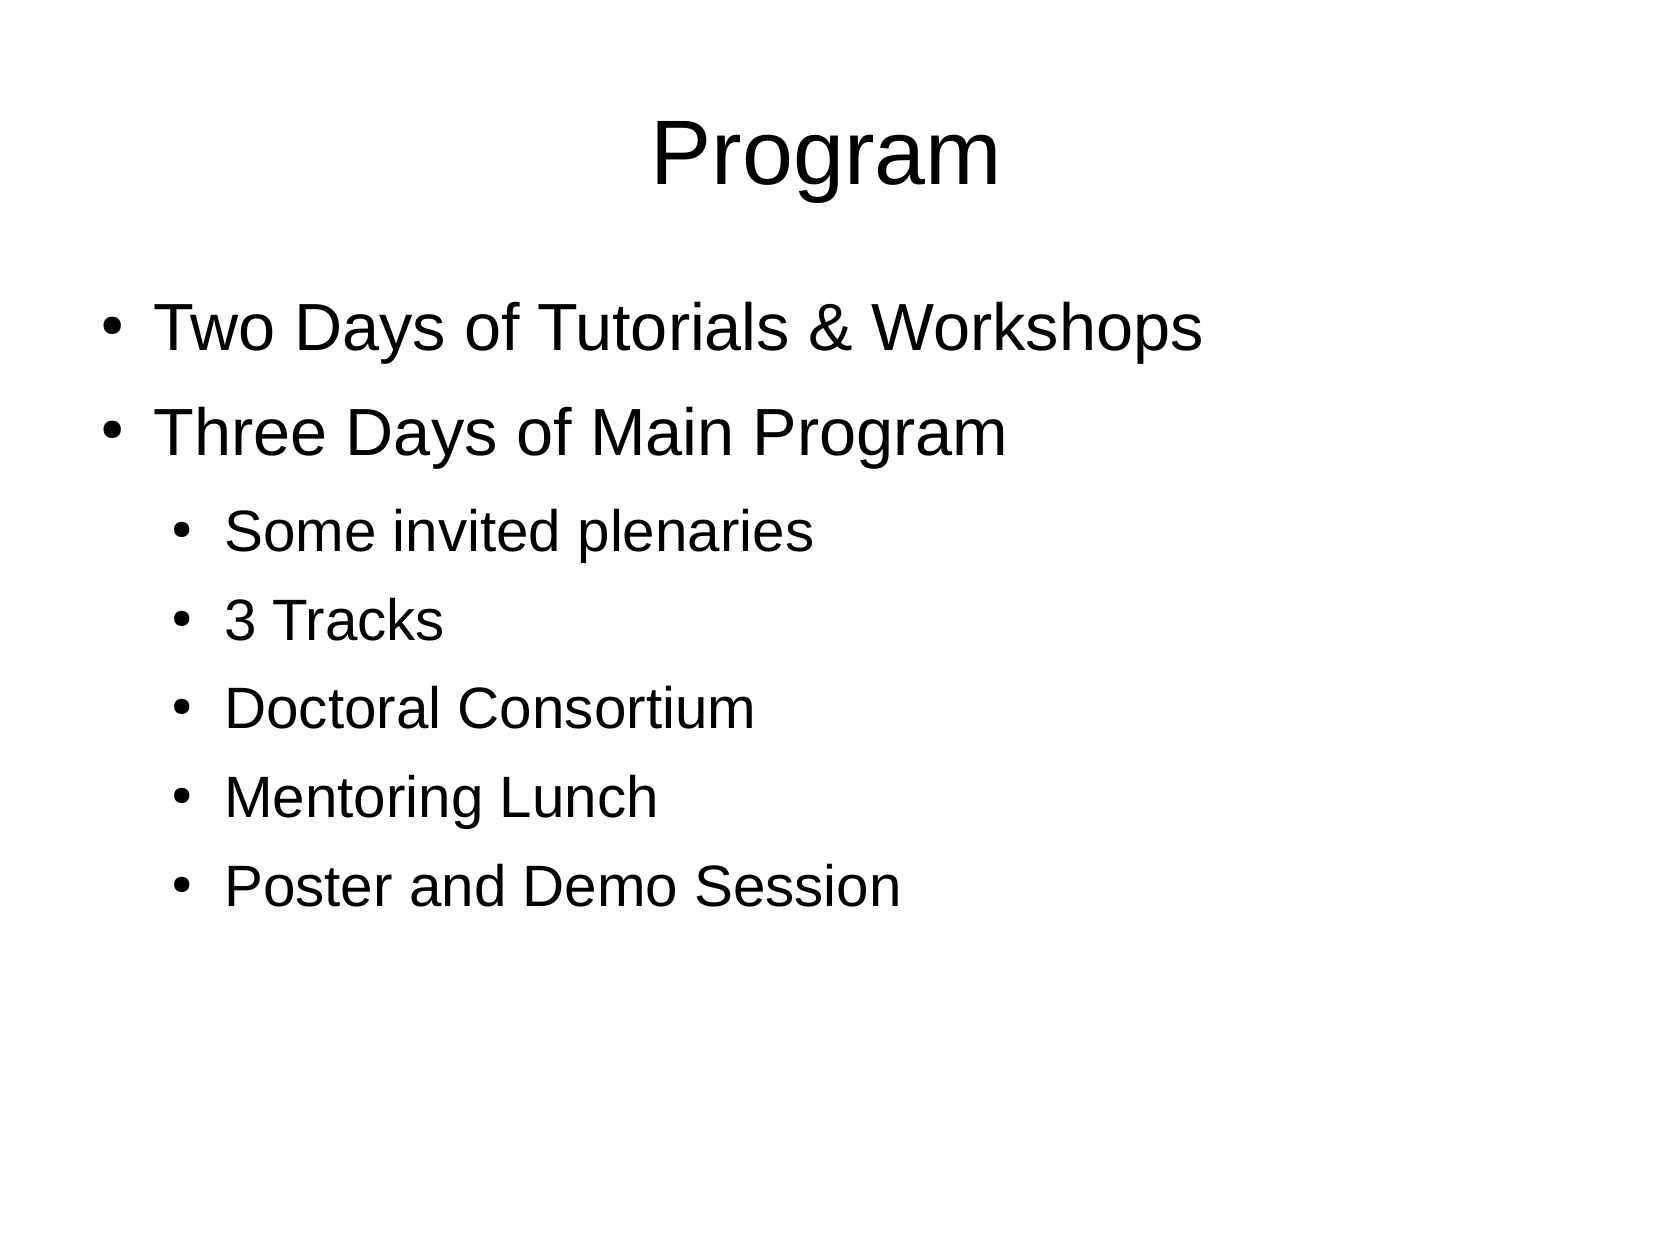

# Program
Two Days of Tutorials & Workshops
Three Days of Main Program
Some invited plenaries
3 Tracks
Doctoral Consortium
Mentoring Lunch
Poster and Demo Session